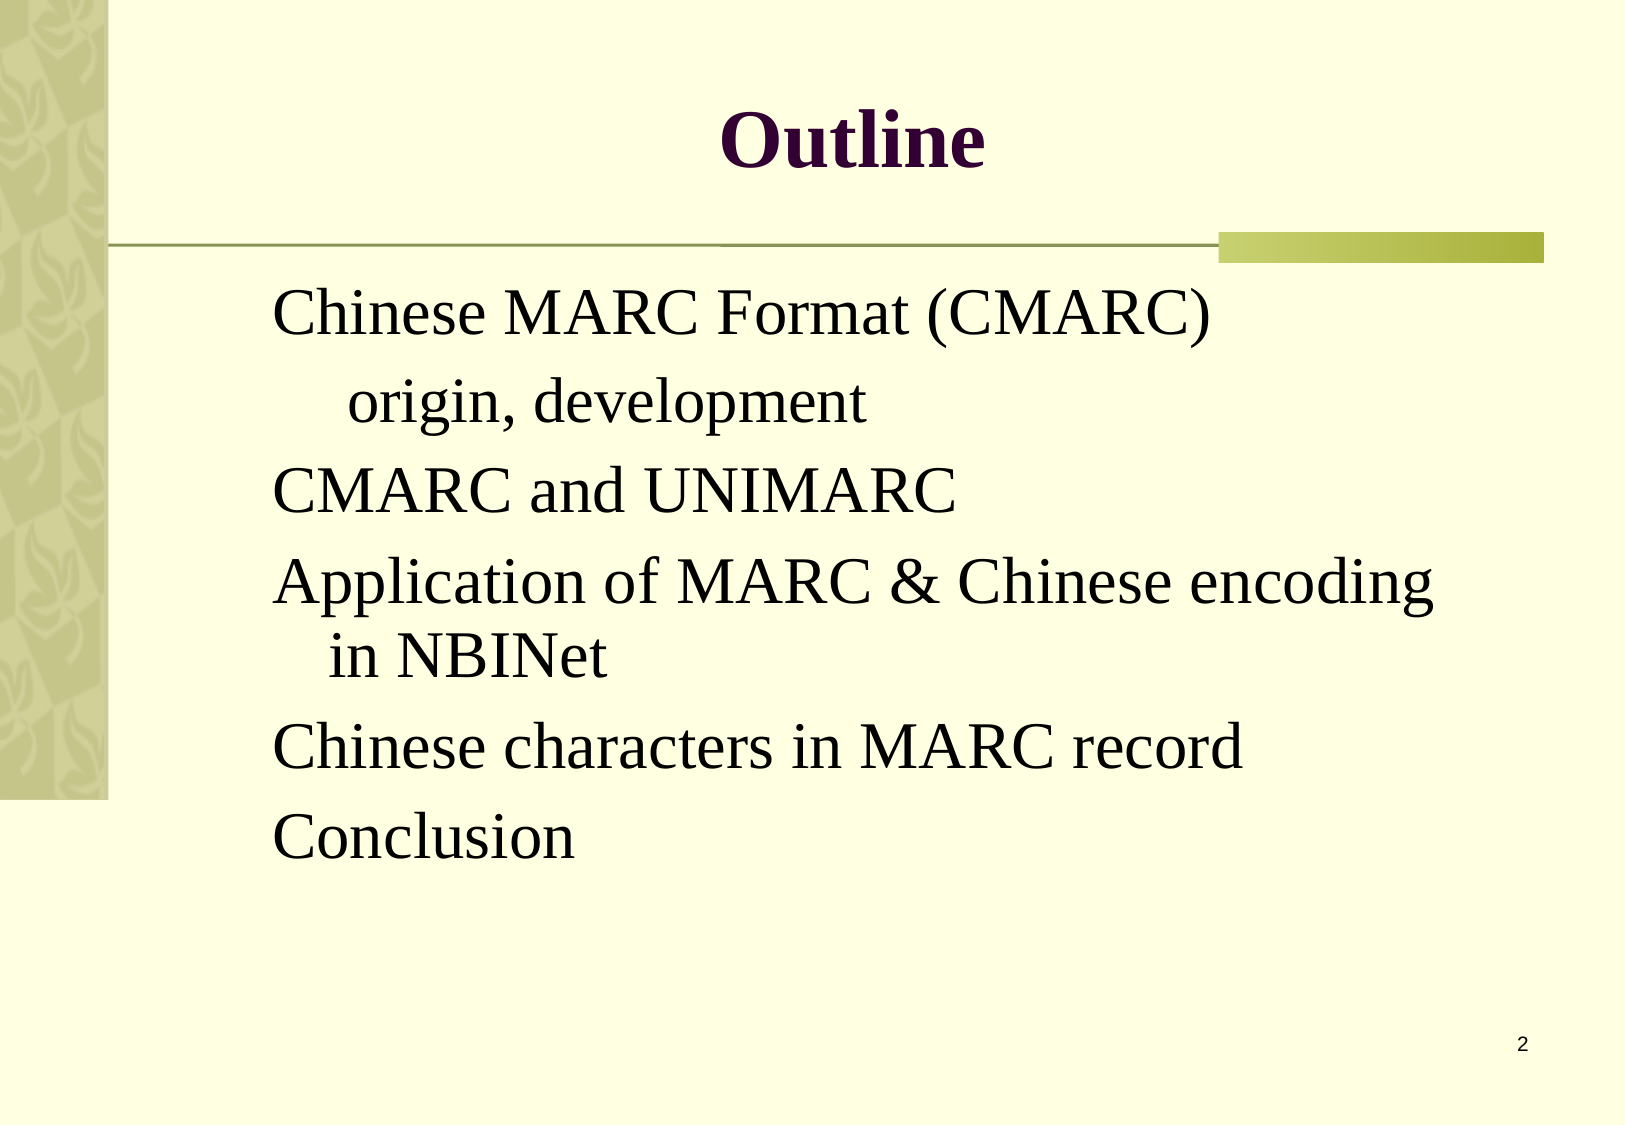

# Outline
Chinese MARC Format (CMARC)
origin, development
CMARC and UNIMARC
Application of MARC & Chinese encoding in NBINet
Chinese characters in MARC record
Conclusion
2